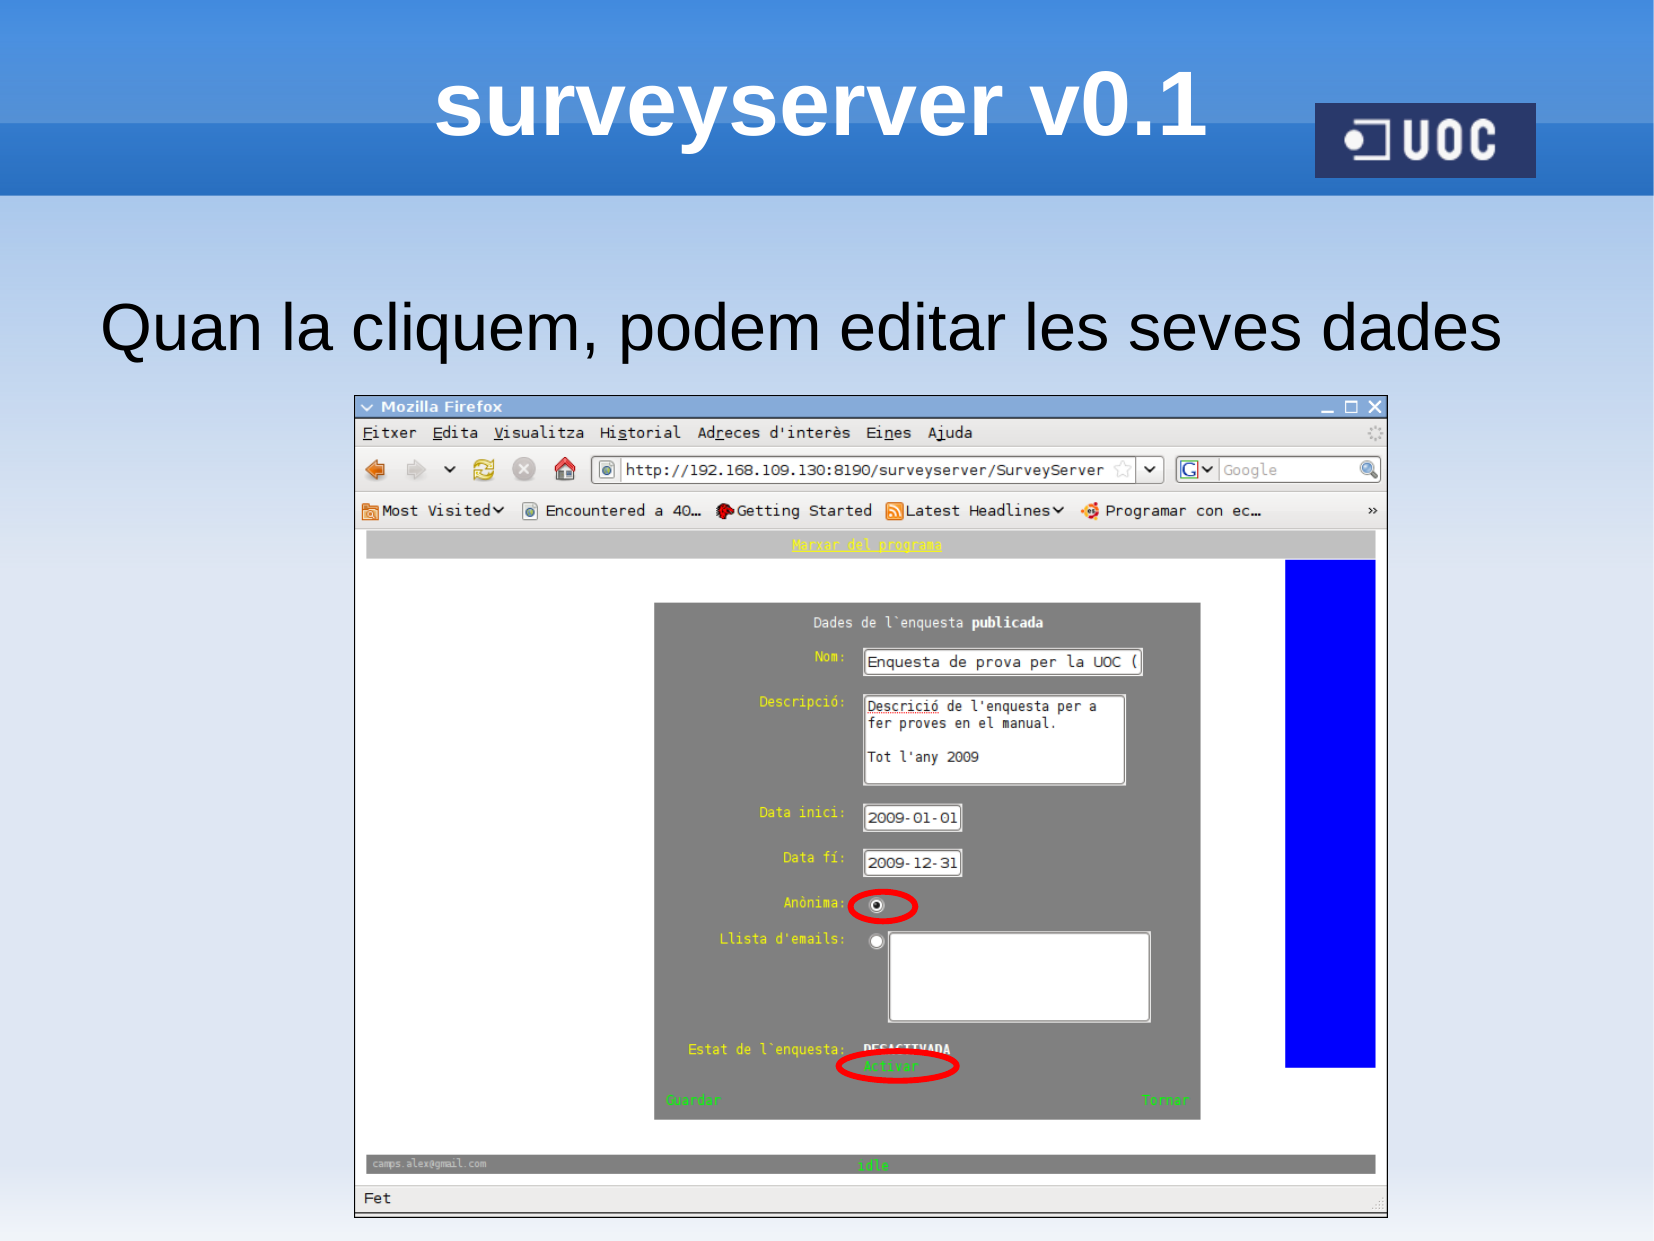

# surveyserver v0.1
Quan la cliquem, podem editar les seves dades